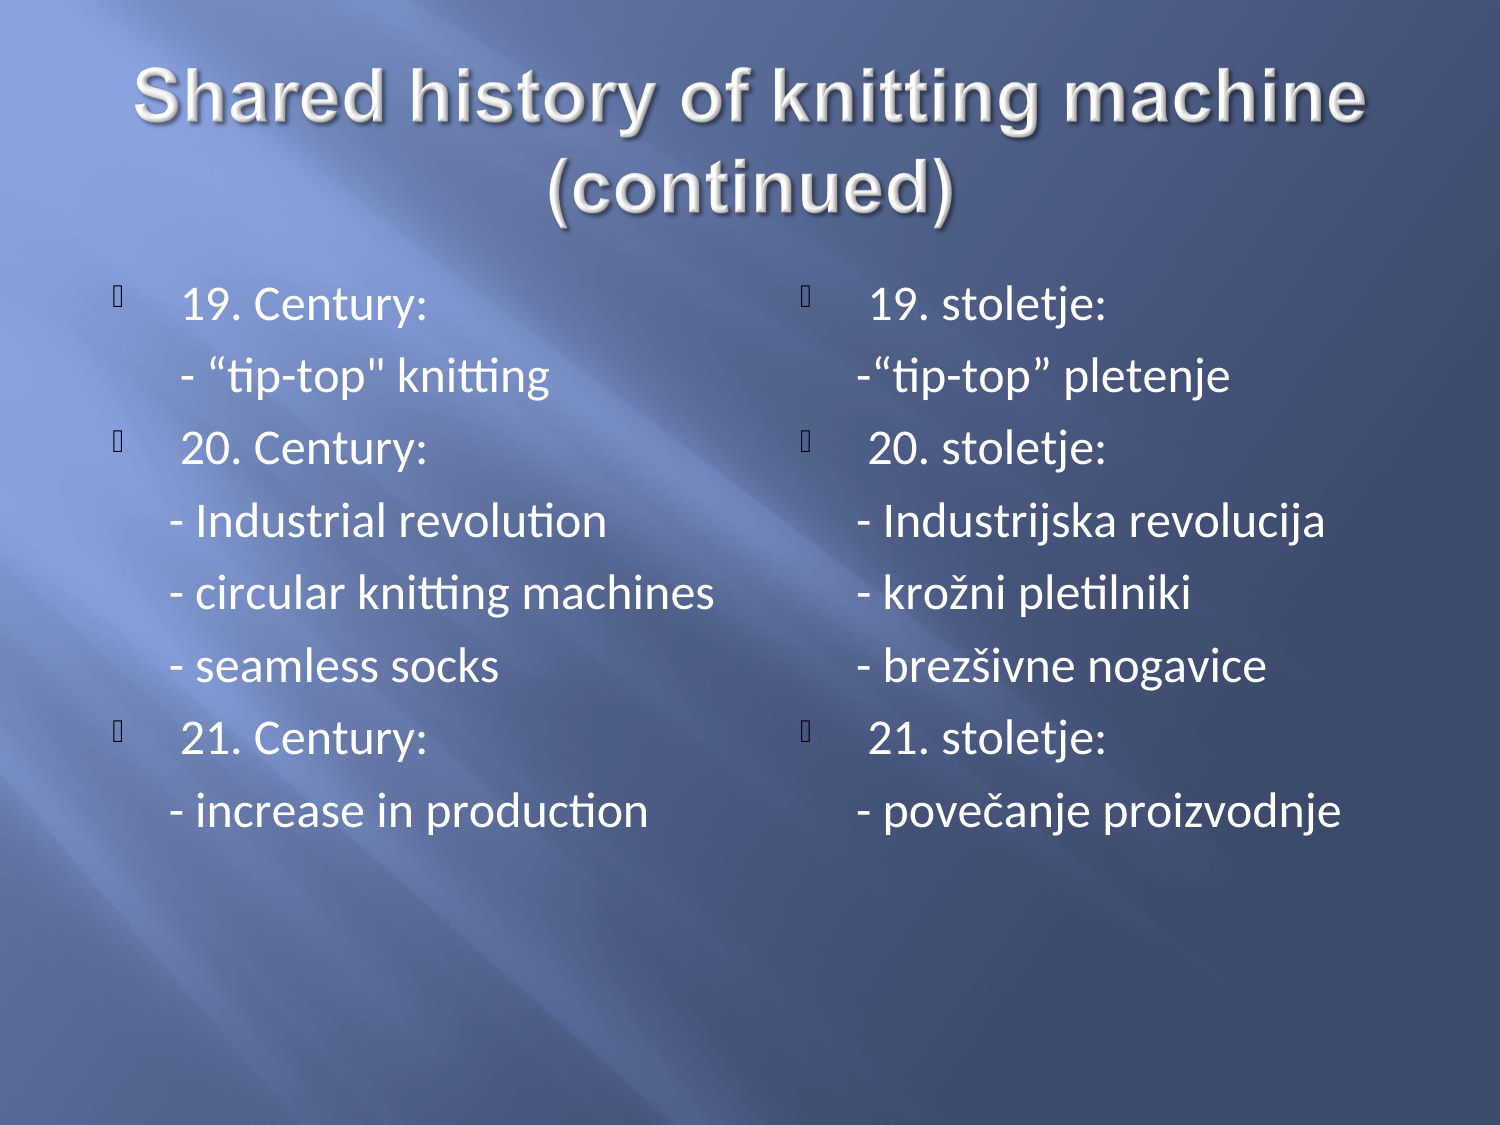

# 19. Century:
  - “tip-top" knitting
20. Century:
  - Industrial revolution
   - circular knitting machines
     - seamless socks
21. Century:
     - increase in production
19. stoletje:
 -“tip-top” pletenje
20. stoletje:
 - Industrijska revolucija
 - krožni pletilniki
 - brezšivne nogavice
21. stoletje:
 - povečanje proizvodnje